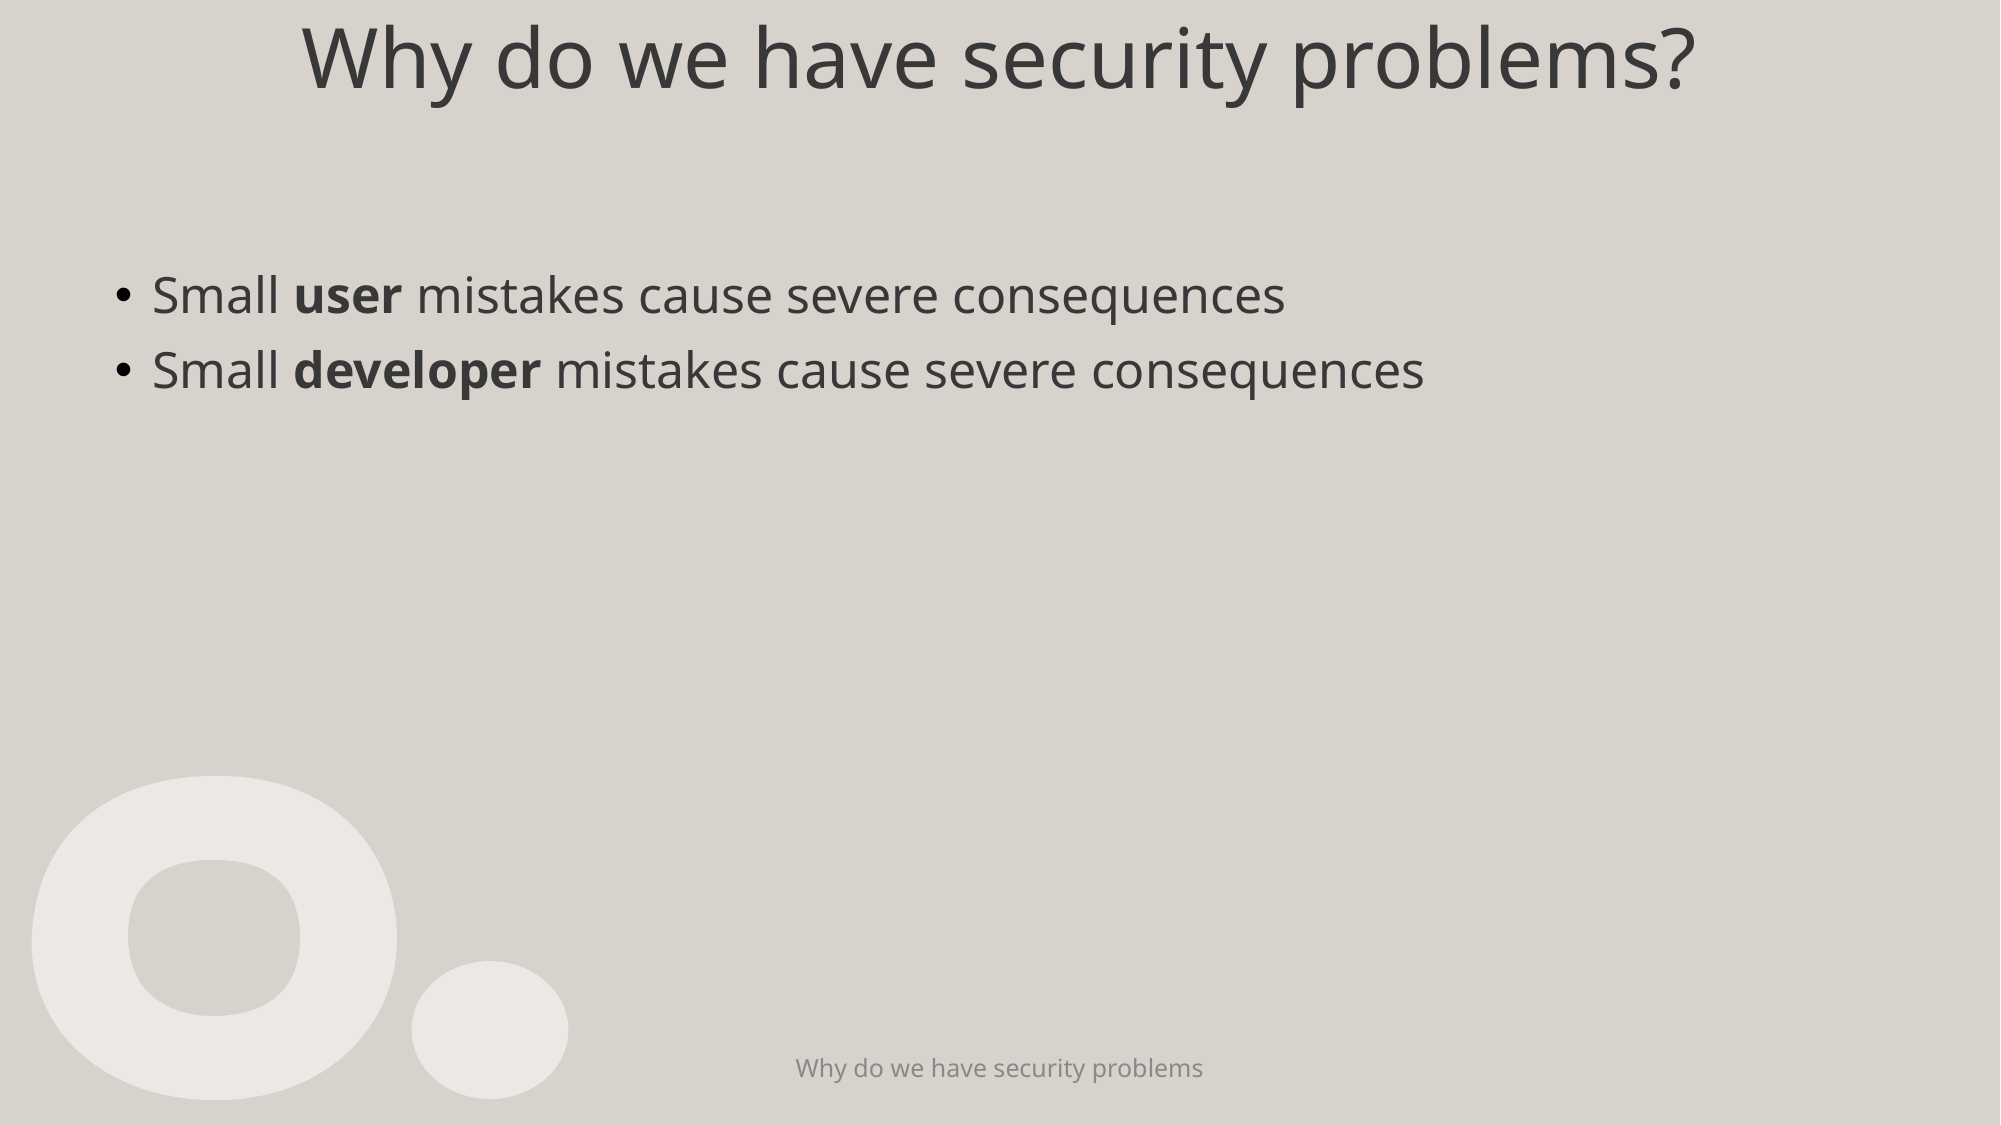

Why do we have security problems?
# Small user mistakes cause severe consequences
Small developer mistakes cause severe consequences
Why do we have security problems